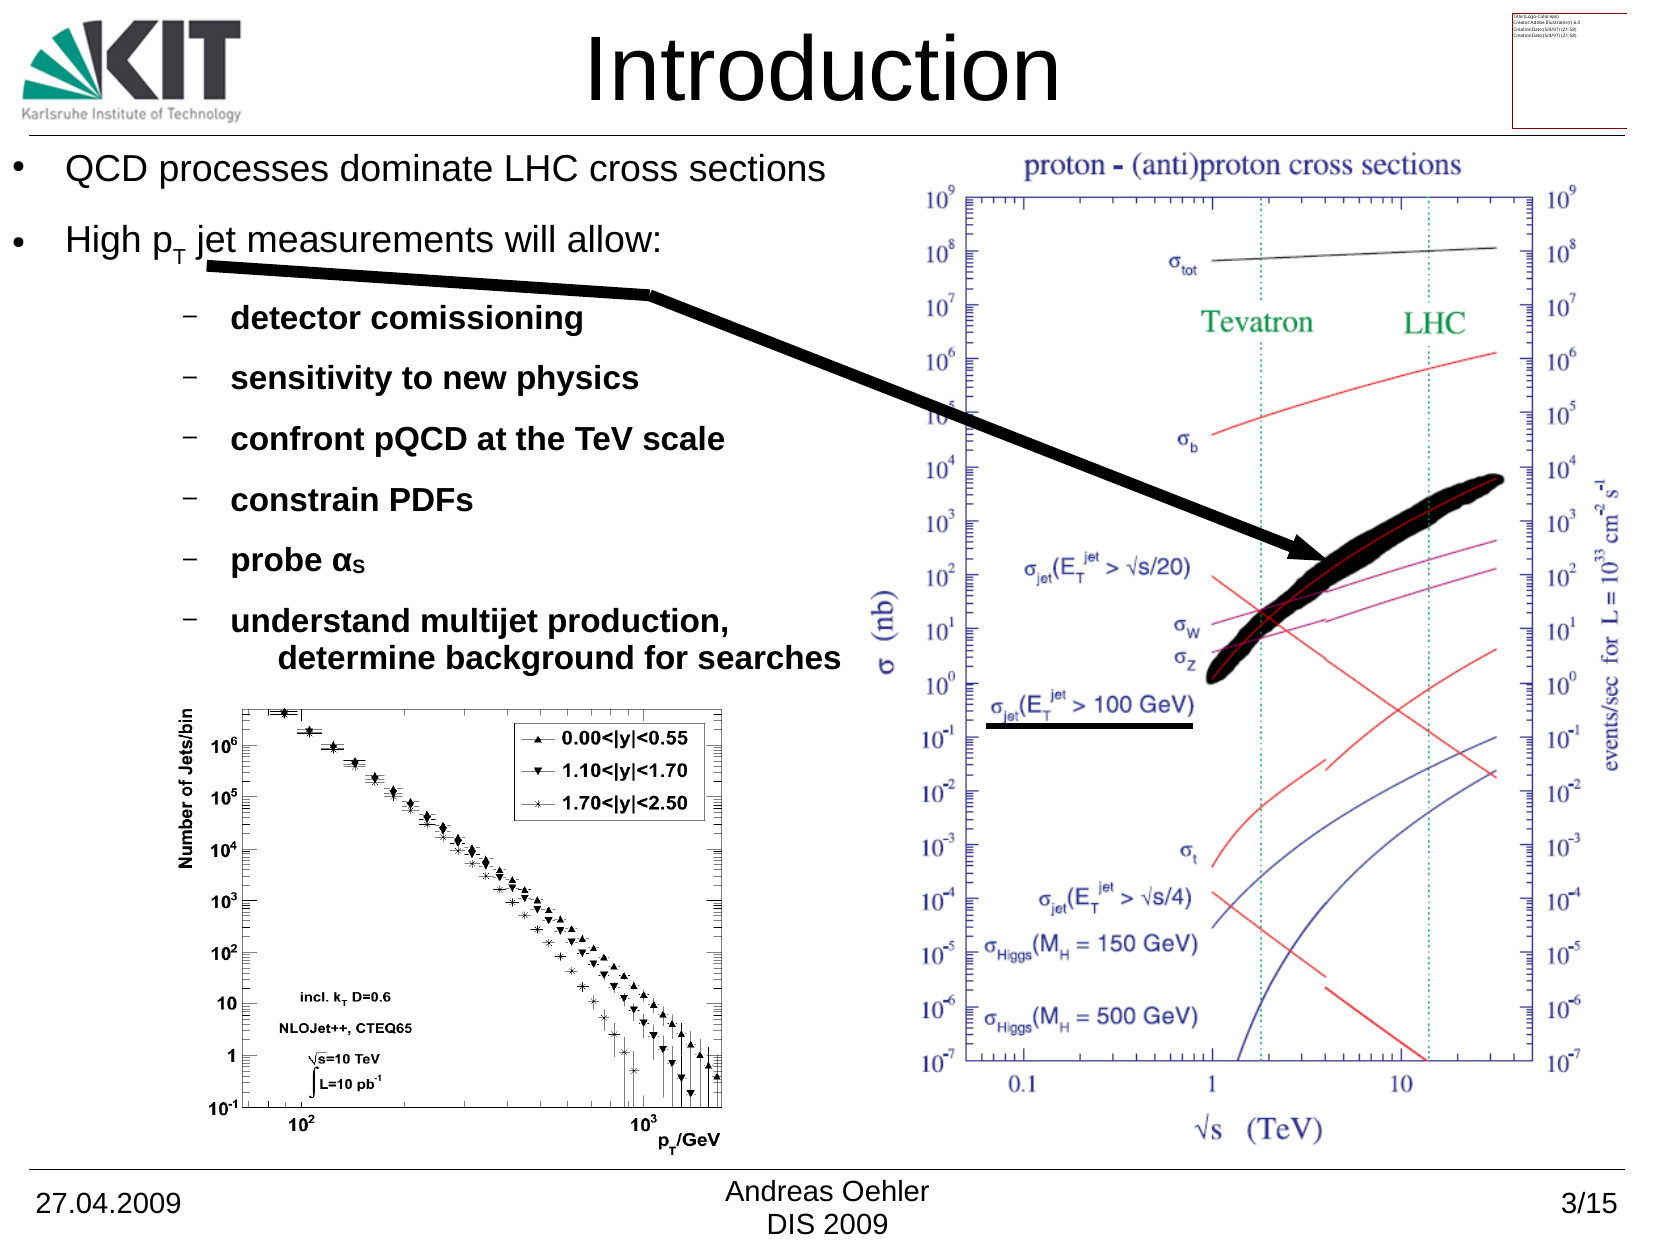

# Introduction
QCD processes dominate LHC cross sections
High pT jet measurements will allow:
detector comissioning
sensitivity to new physics
confront pQCD at the TeV scale
constrain PDFs
probe αS
understand multijet production,
determine background for searches
Andreas Oehler DIS 2009
27.04.2009
3